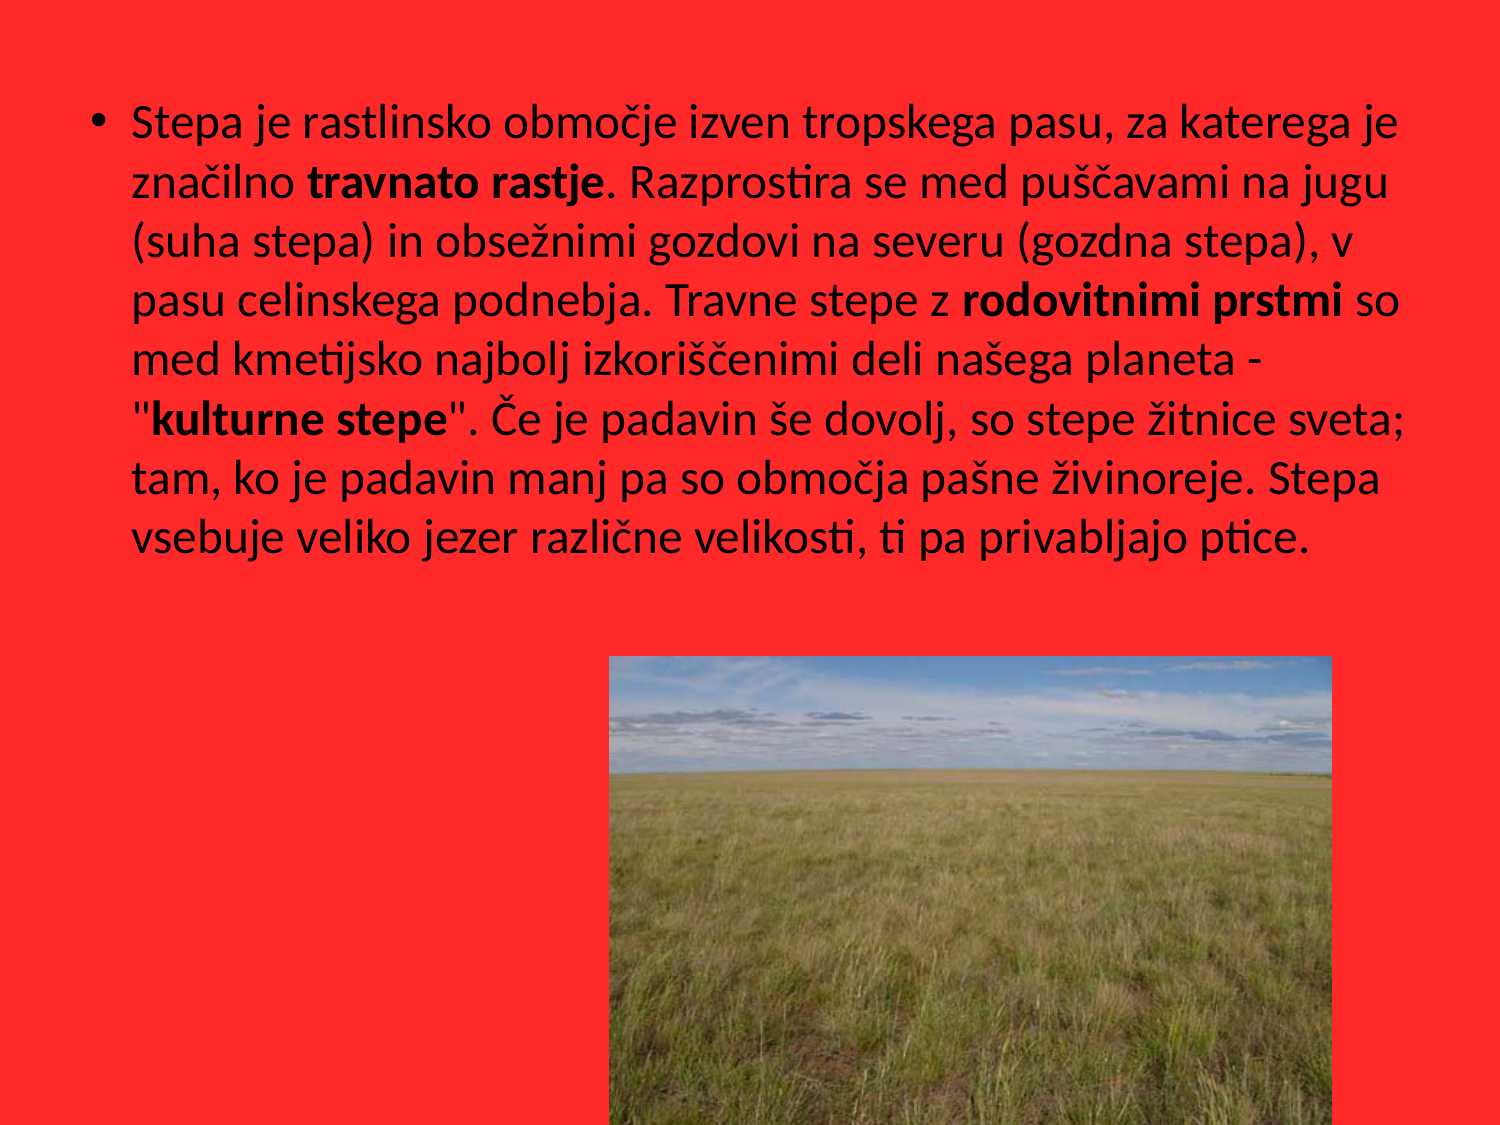

#
Stepa je rastlinsko območje izven tropskega pasu, za katerega je značilno travnato rastje. Razprostira se med puščavami na jugu (suha stepa) in obsežnimi gozdovi na severu (gozdna stepa), v pasu celinskega podnebja. Travne stepe z rodovitnimi prstmi so med kmetijsko najbolj izkoriščenimi deli našega planeta - "kulturne stepe". Če je padavin še dovolj, so stepe žitnice sveta; tam, ko je padavin manj pa so območja pašne živinoreje. Stepa vsebuje veliko jezer različne velikosti, ti pa privabljajo ptice.